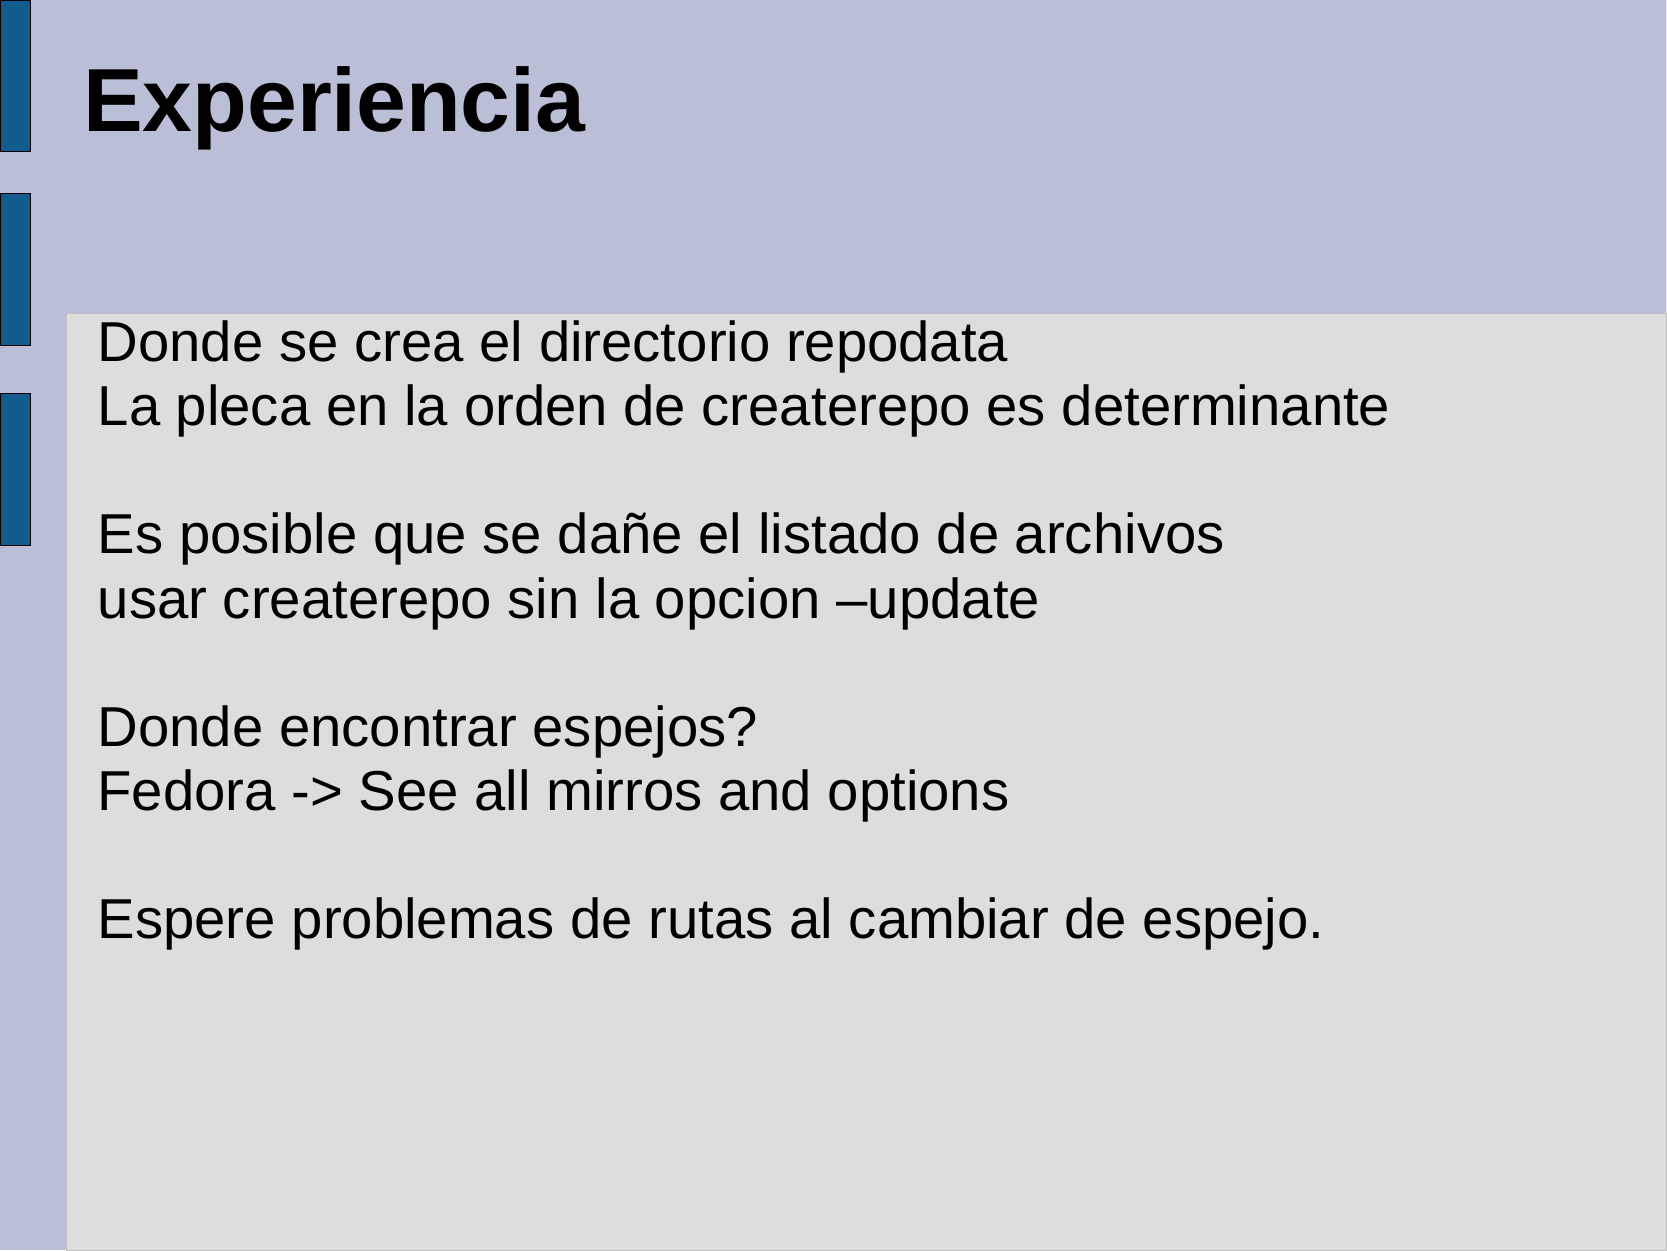

# Experiencia
Donde se crea el directorio repodata
La pleca en la orden de createrepo es determinante
Es posible que se dañe el listado de archivos
usar createrepo sin la opcion –update
Donde encontrar espejos?
Fedora -> See all mirros and options
Espere problemas de rutas al cambiar de espejo.